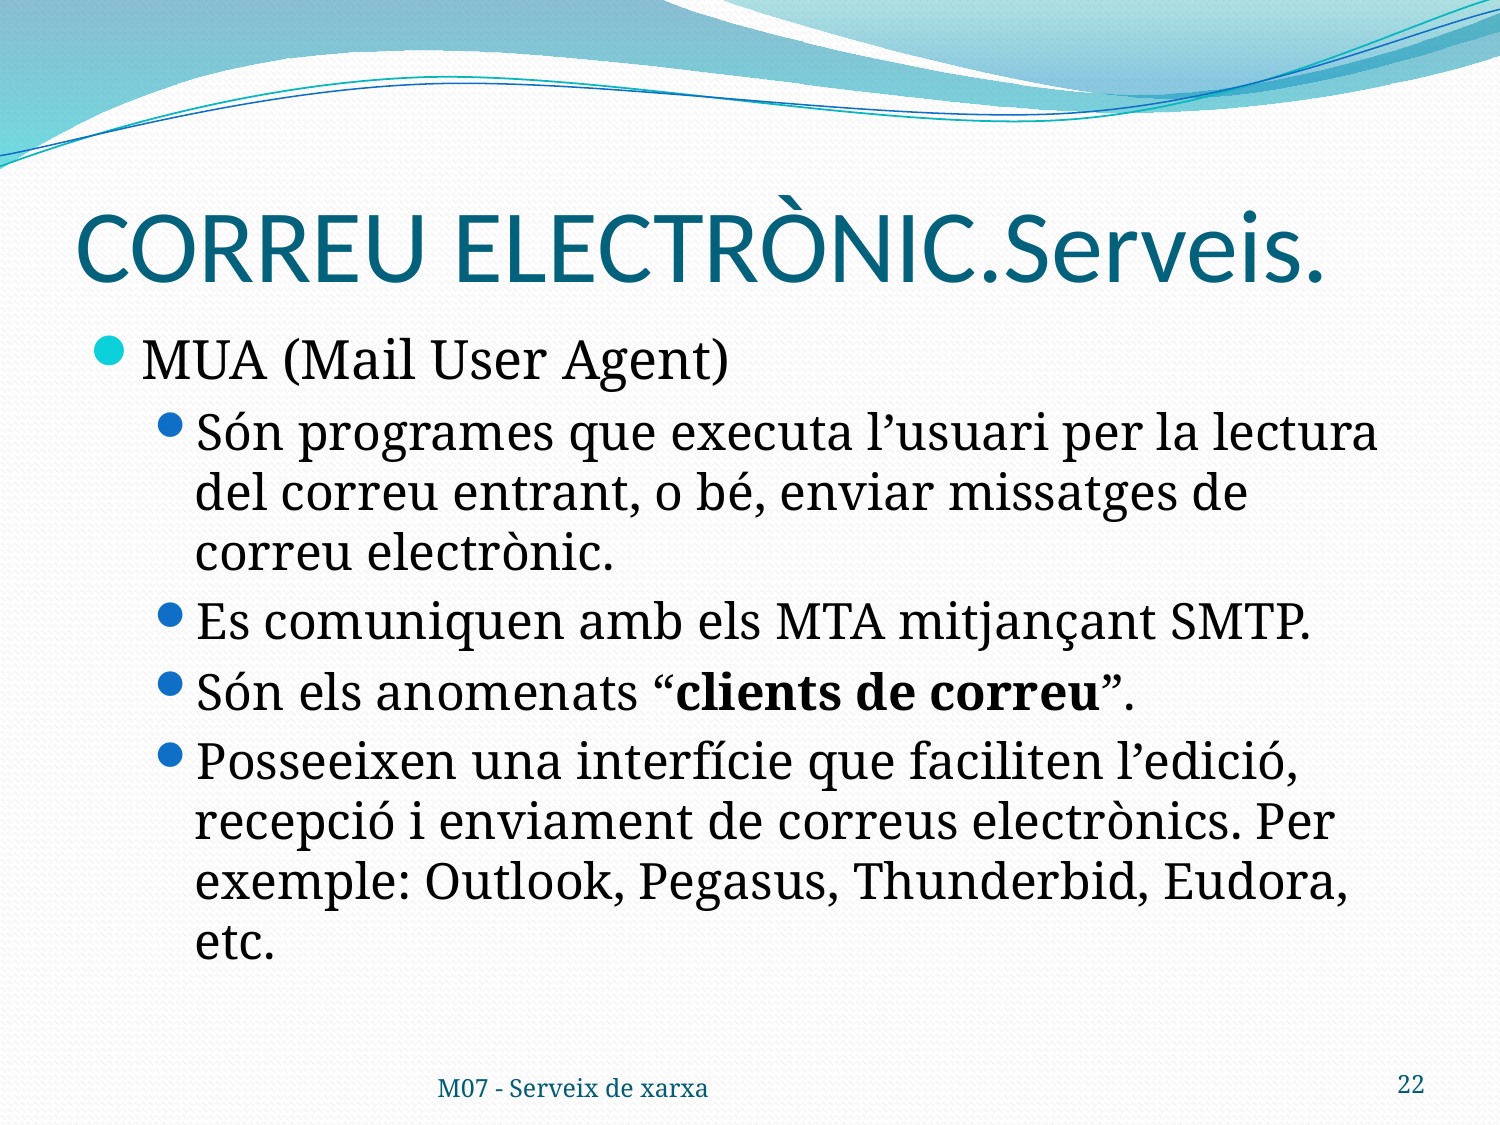

# CORREU ELECTRÒNIC.Serveis.
MUA (Mail User Agent)
Són programes que executa l’usuari per la lectura del correu entrant, o bé, enviar missatges de correu electrònic.
Es comuniquen amb els MTA mitjançant SMTP.
Són els anomenats “clients de correu”.
Posseeixen una interfície que faciliten l’edició, recepció i enviament de correus electrònics. Per exemple: Outlook, Pegasus, Thunderbid, Eudora, etc.
M07 - Serveix de xarxa